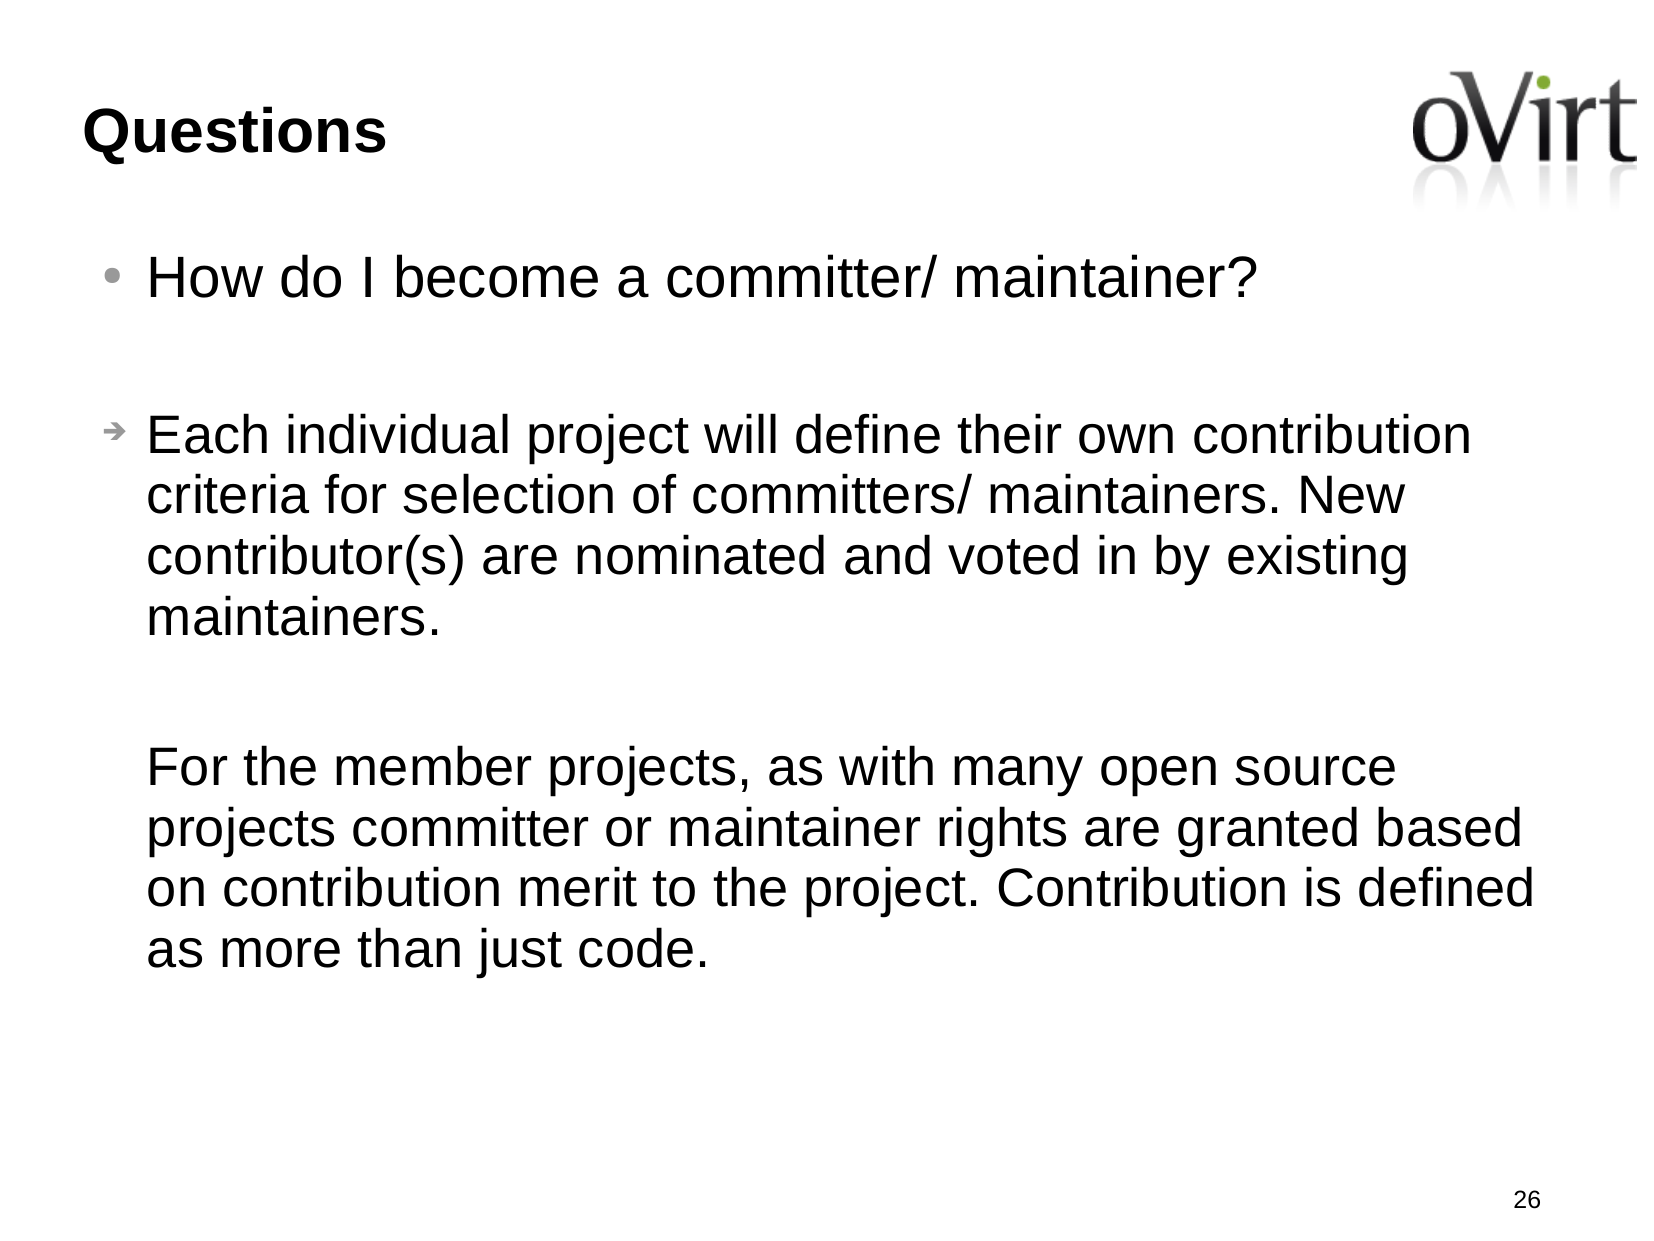

# Questions
How do I become a committer/ maintainer?
Each individual project will define their own contribution criteria for selection of committers/ maintainers. New contributor(s) are nominated and voted in by existing maintainers.
For the member projects, as with many open source projects committer or maintainer rights are granted based on contribution merit to the project. Contribution is defined as more than just code.